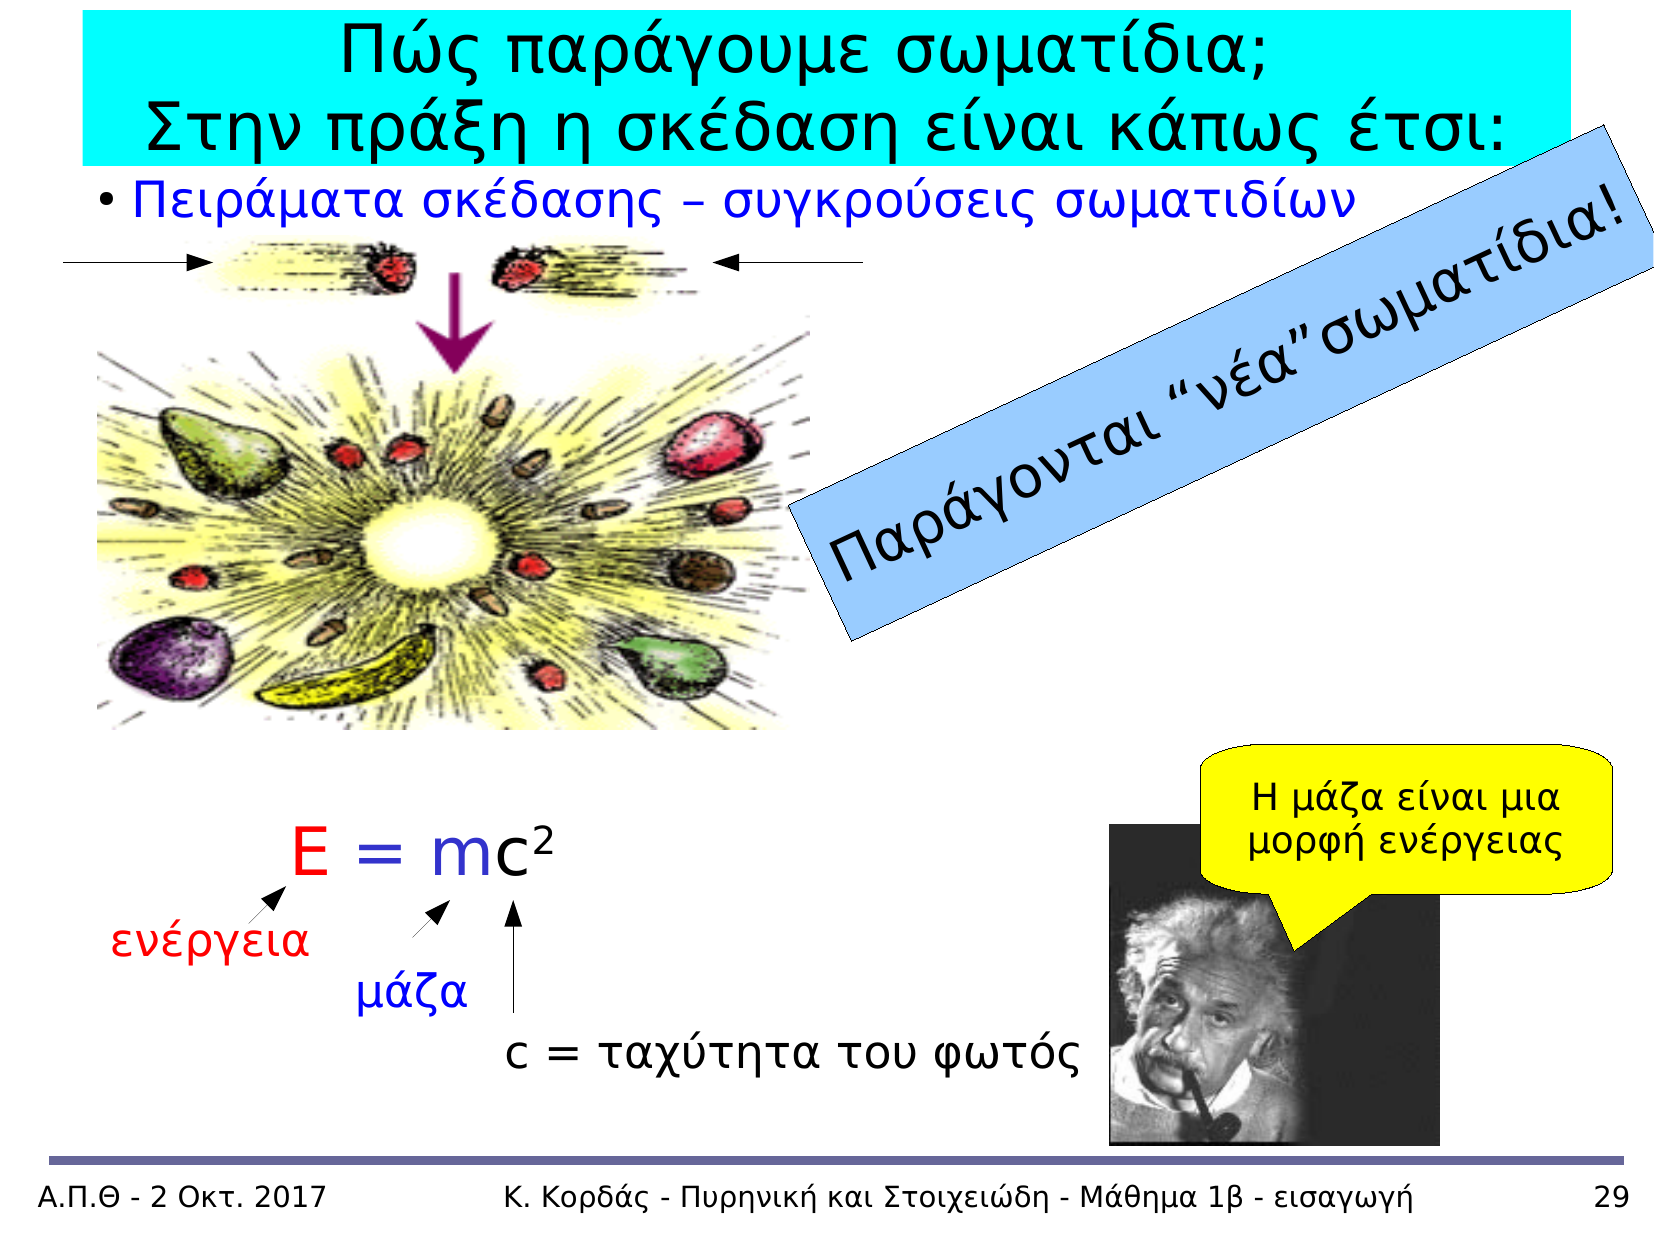

# Πώς παράγουμε σωματίδια; Στην πράξη η σκέδαση είναι κάπως έτσι:
 Πειράματα σκέδασης – συγκρούσεις σωματιδίων
Παράγονται “νέα”σωματίδια!
Η μάζα είναι μια μορφή ενέργειας
E = mc2
ενέργεια
μάζα
c = ταχύτητα του φωτός
Α.Π.Θ - 2 Οκτ. 2017
Κ. Κορδάς - Πυρηνική και Στοιχειώδη - Μάθημα 1β - εισαγωγή
29